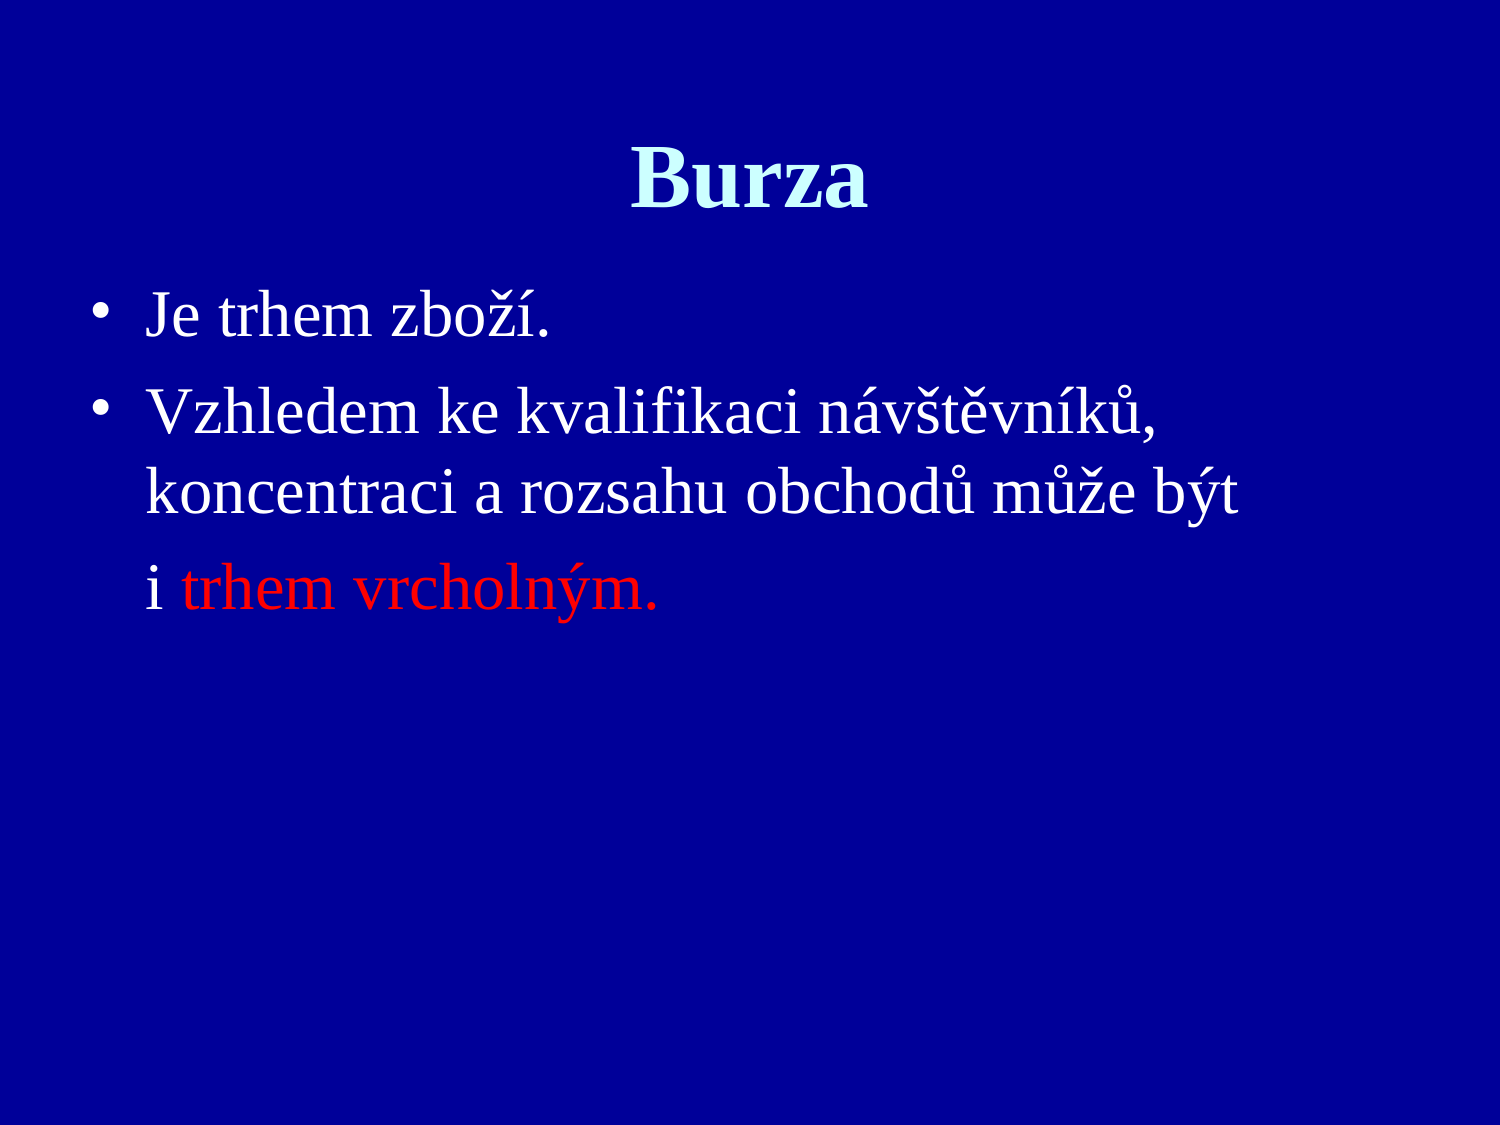

# Burza
Je trhem zboží.
Vzhledem ke kvalifikaci návštěvníků, koncentraci a rozsahu obchodů může být
	i trhem vrcholným.